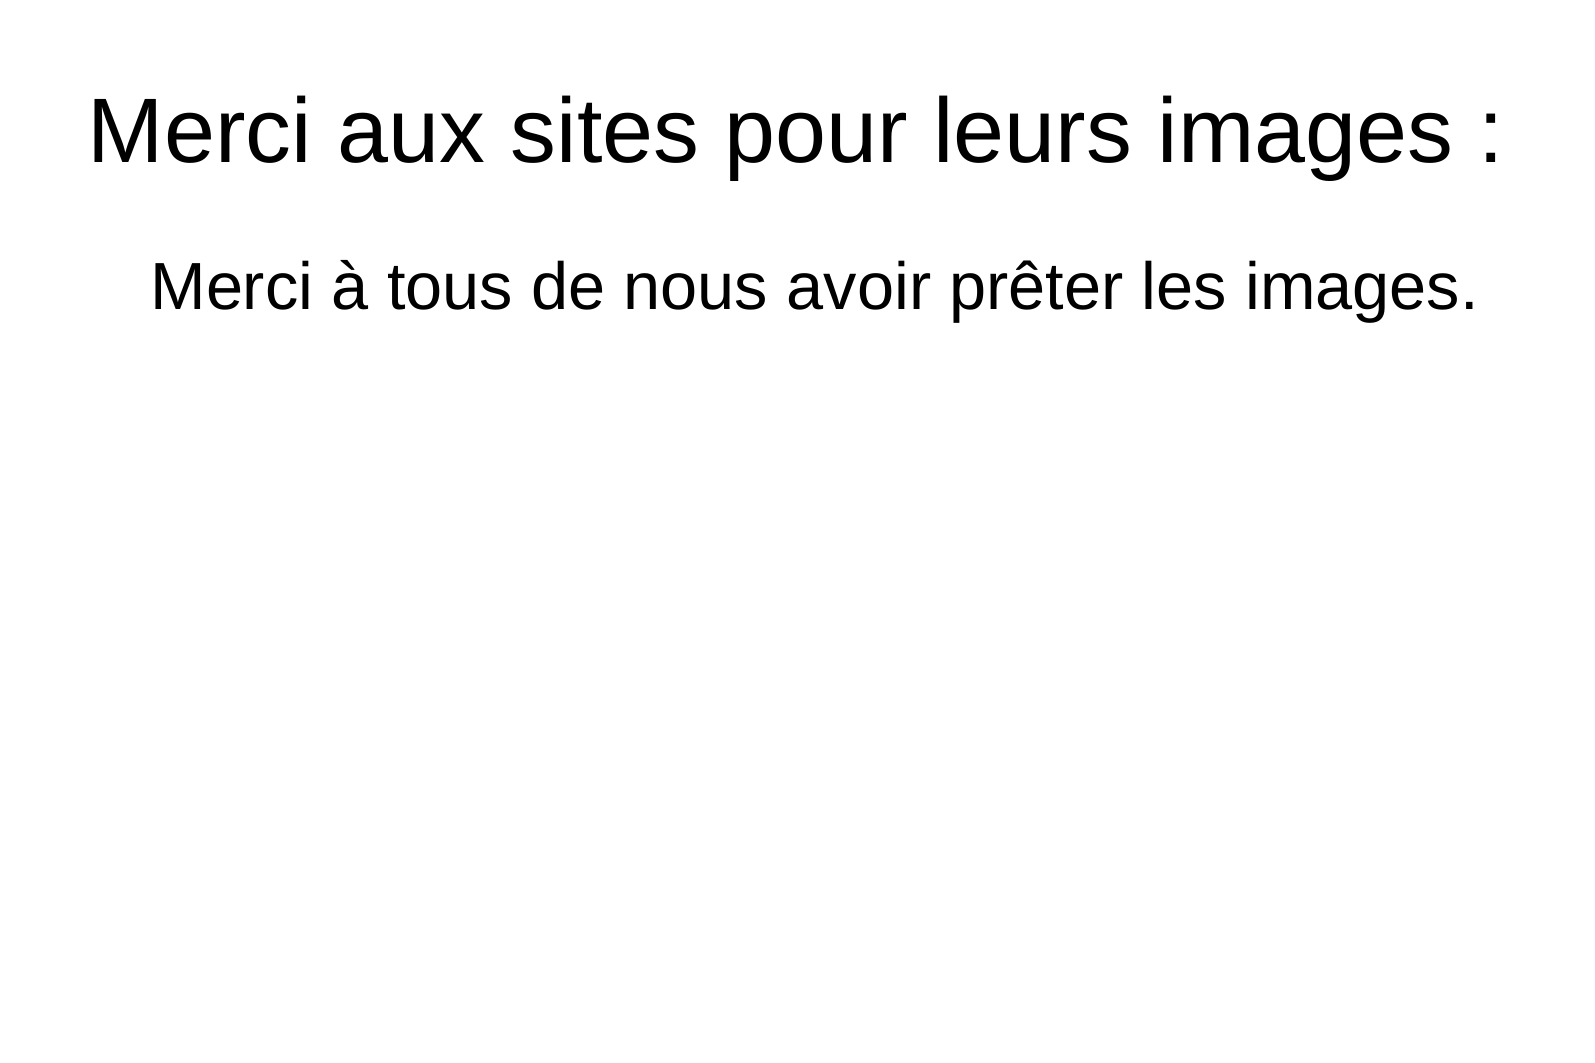

# Merci aux sites pour leurs images :
Merci à tous de nous avoir prêter les images.